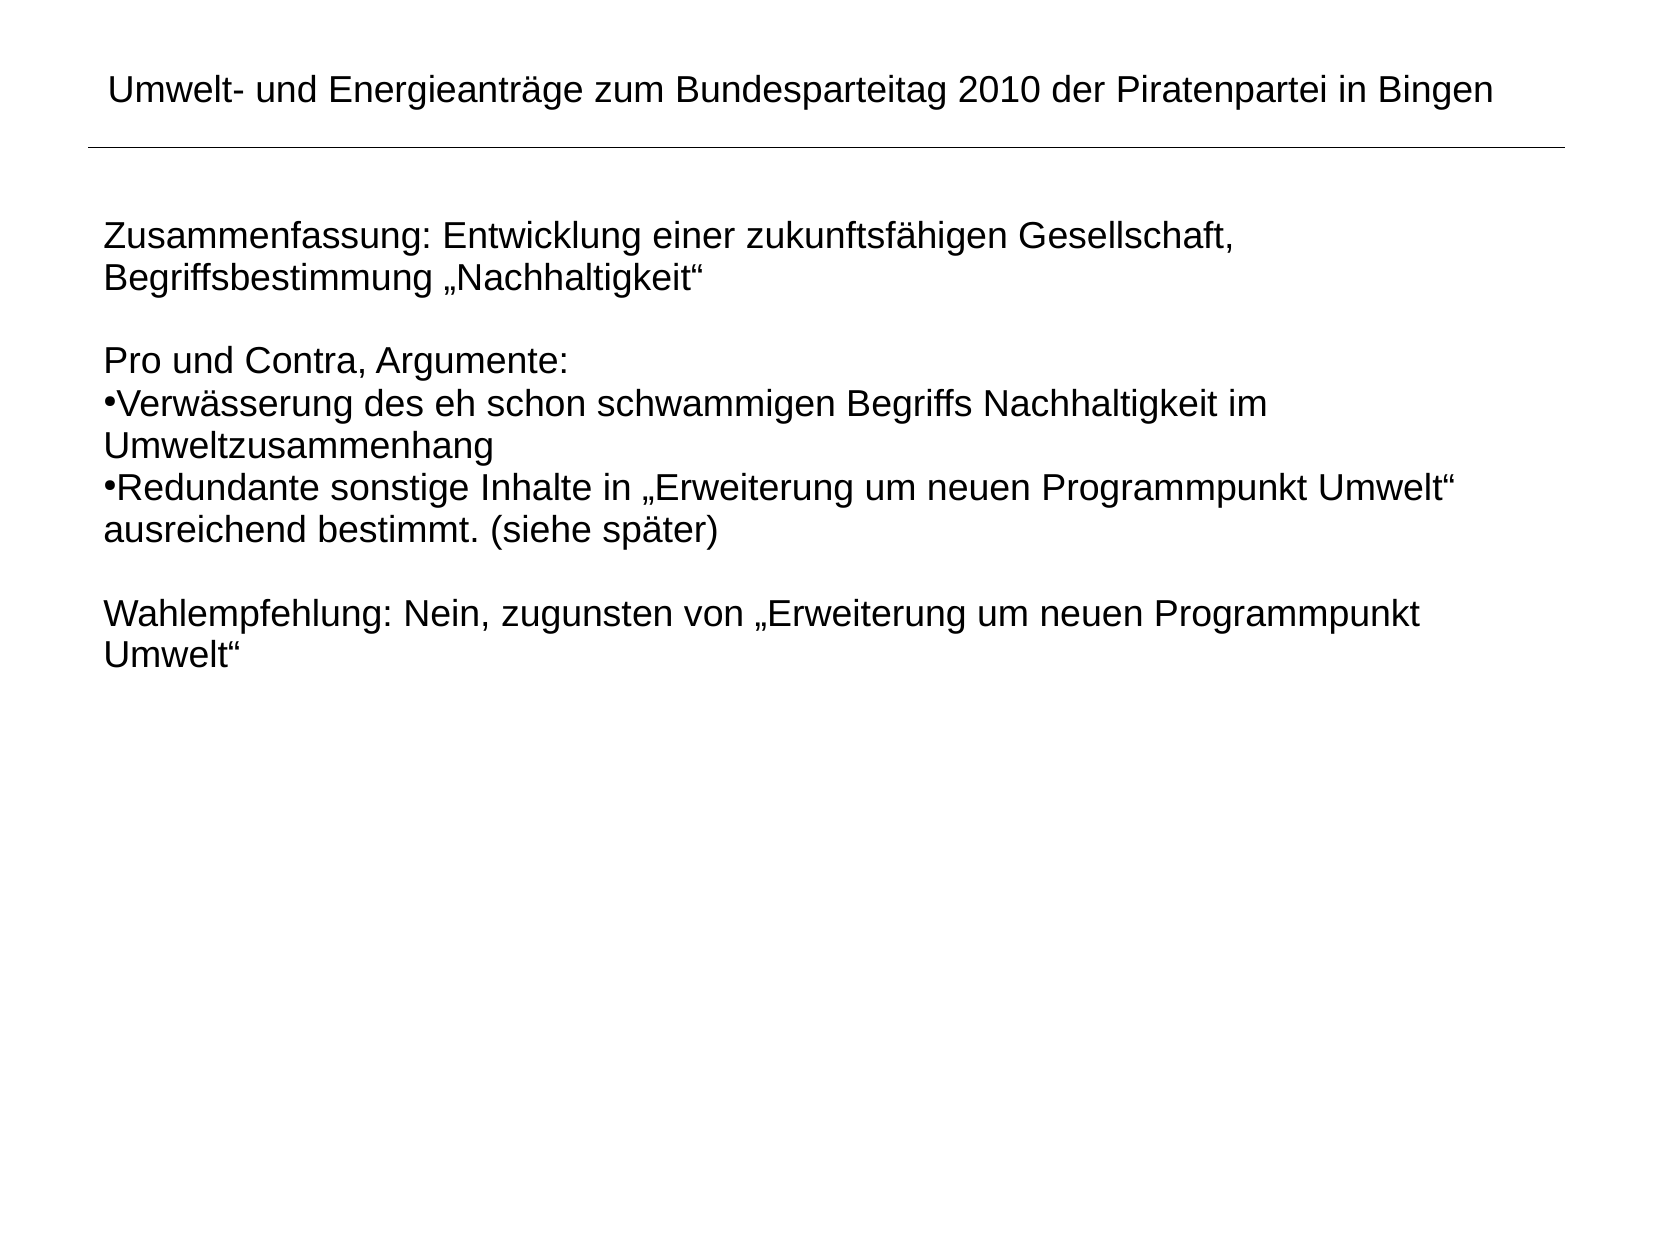

Zusammenfassung: Entwicklung einer zukunftsfähigen Gesellschaft, Begriffsbestimmung „Nachhaltigkeit“
Pro und Contra, Argumente:
Verwässerung des eh schon schwammigen Begriffs Nachhaltigkeit im Umweltzusammenhang
Redundante sonstige Inhalte in „Erweiterung um neuen Programmpunkt Umwelt“ ausreichend bestimmt. (siehe später)
Wahlempfehlung: Nein, zugunsten von „Erweiterung um neuen Programmpunkt Umwelt“